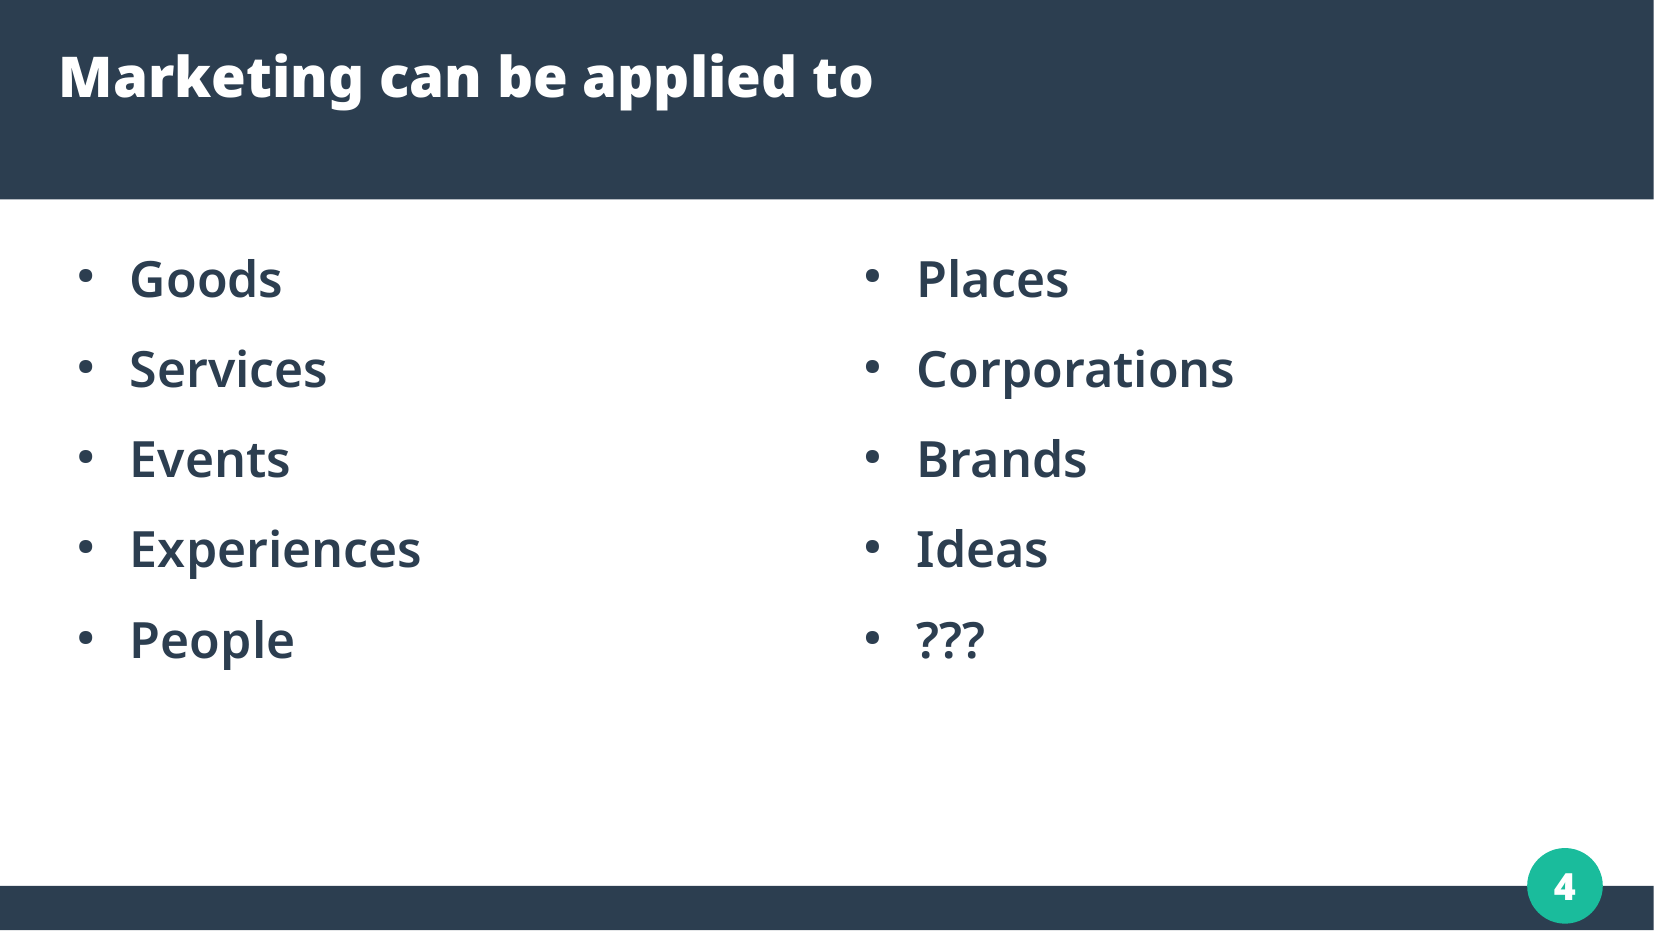

# Marketing can be applied to
Goods
Services
Events
Experiences
People
Places
Corporations
Brands
Ideas
???